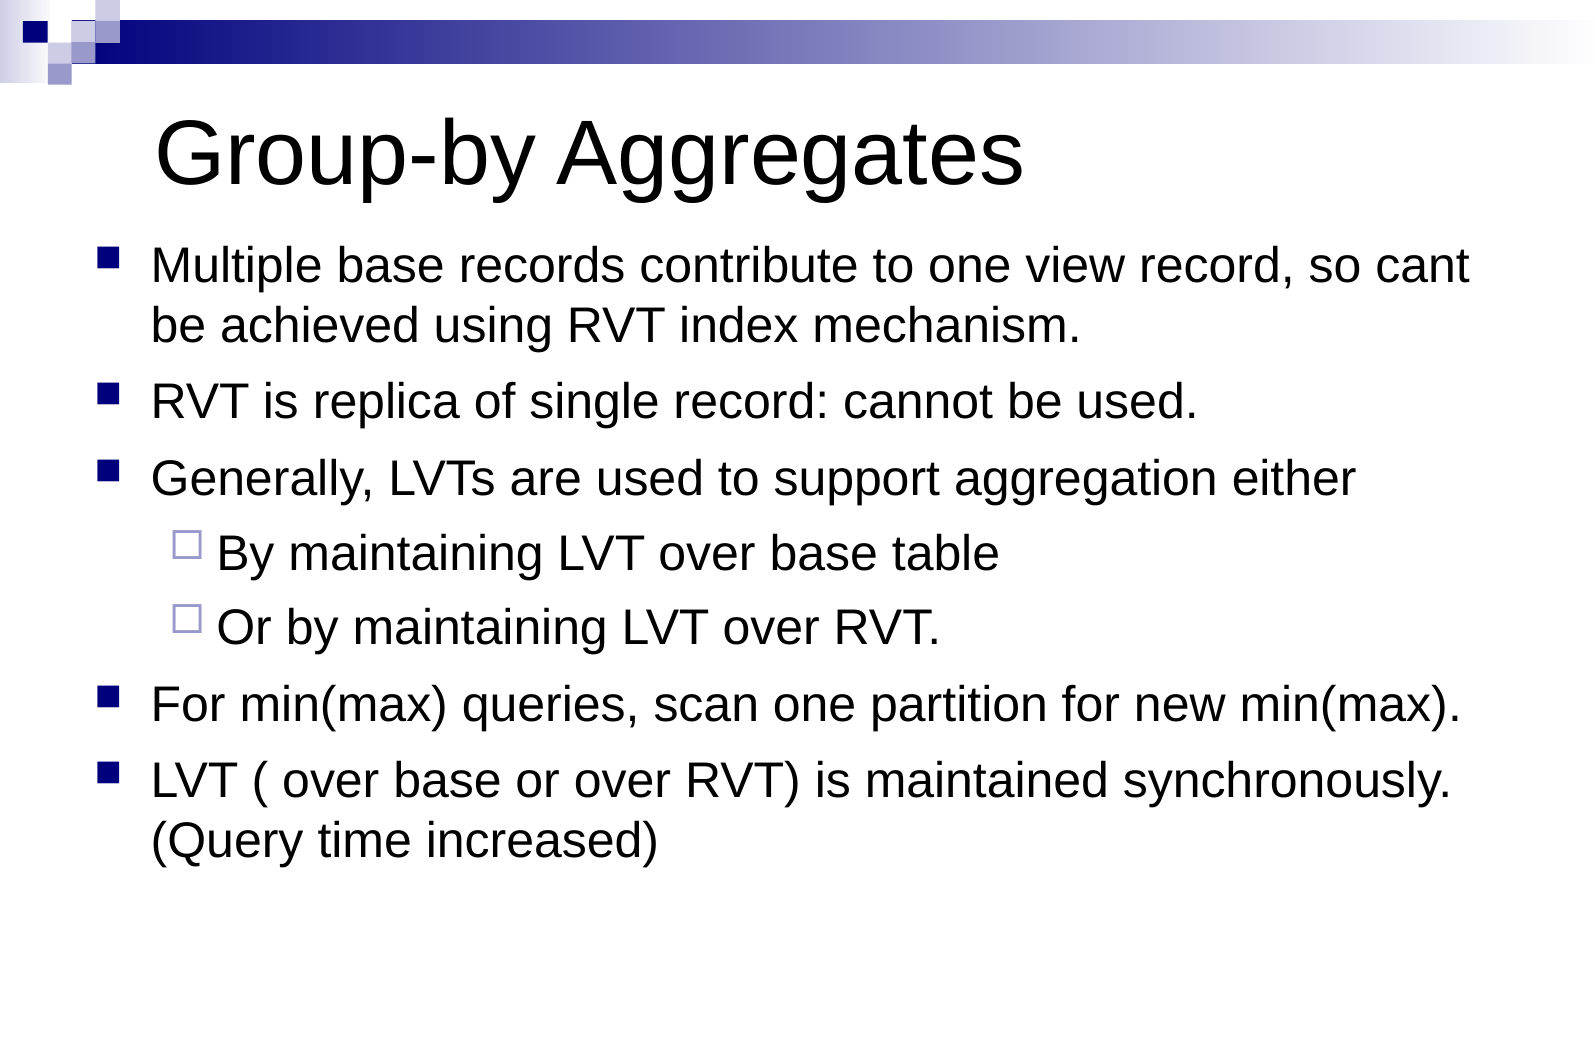

# Group-by Aggregates
Multiple base records contribute to one view record, so cant be achieved using RVT index mechanism.
RVT is replica of single record: cannot be used.
Generally, LVTs are used to support aggregation either
By maintaining LVT over base table
Or by maintaining LVT over RVT.
For min(max) queries, scan one partition for new min(max).
LVT ( over base or over RVT) is maintained synchronously. (Query time increased)